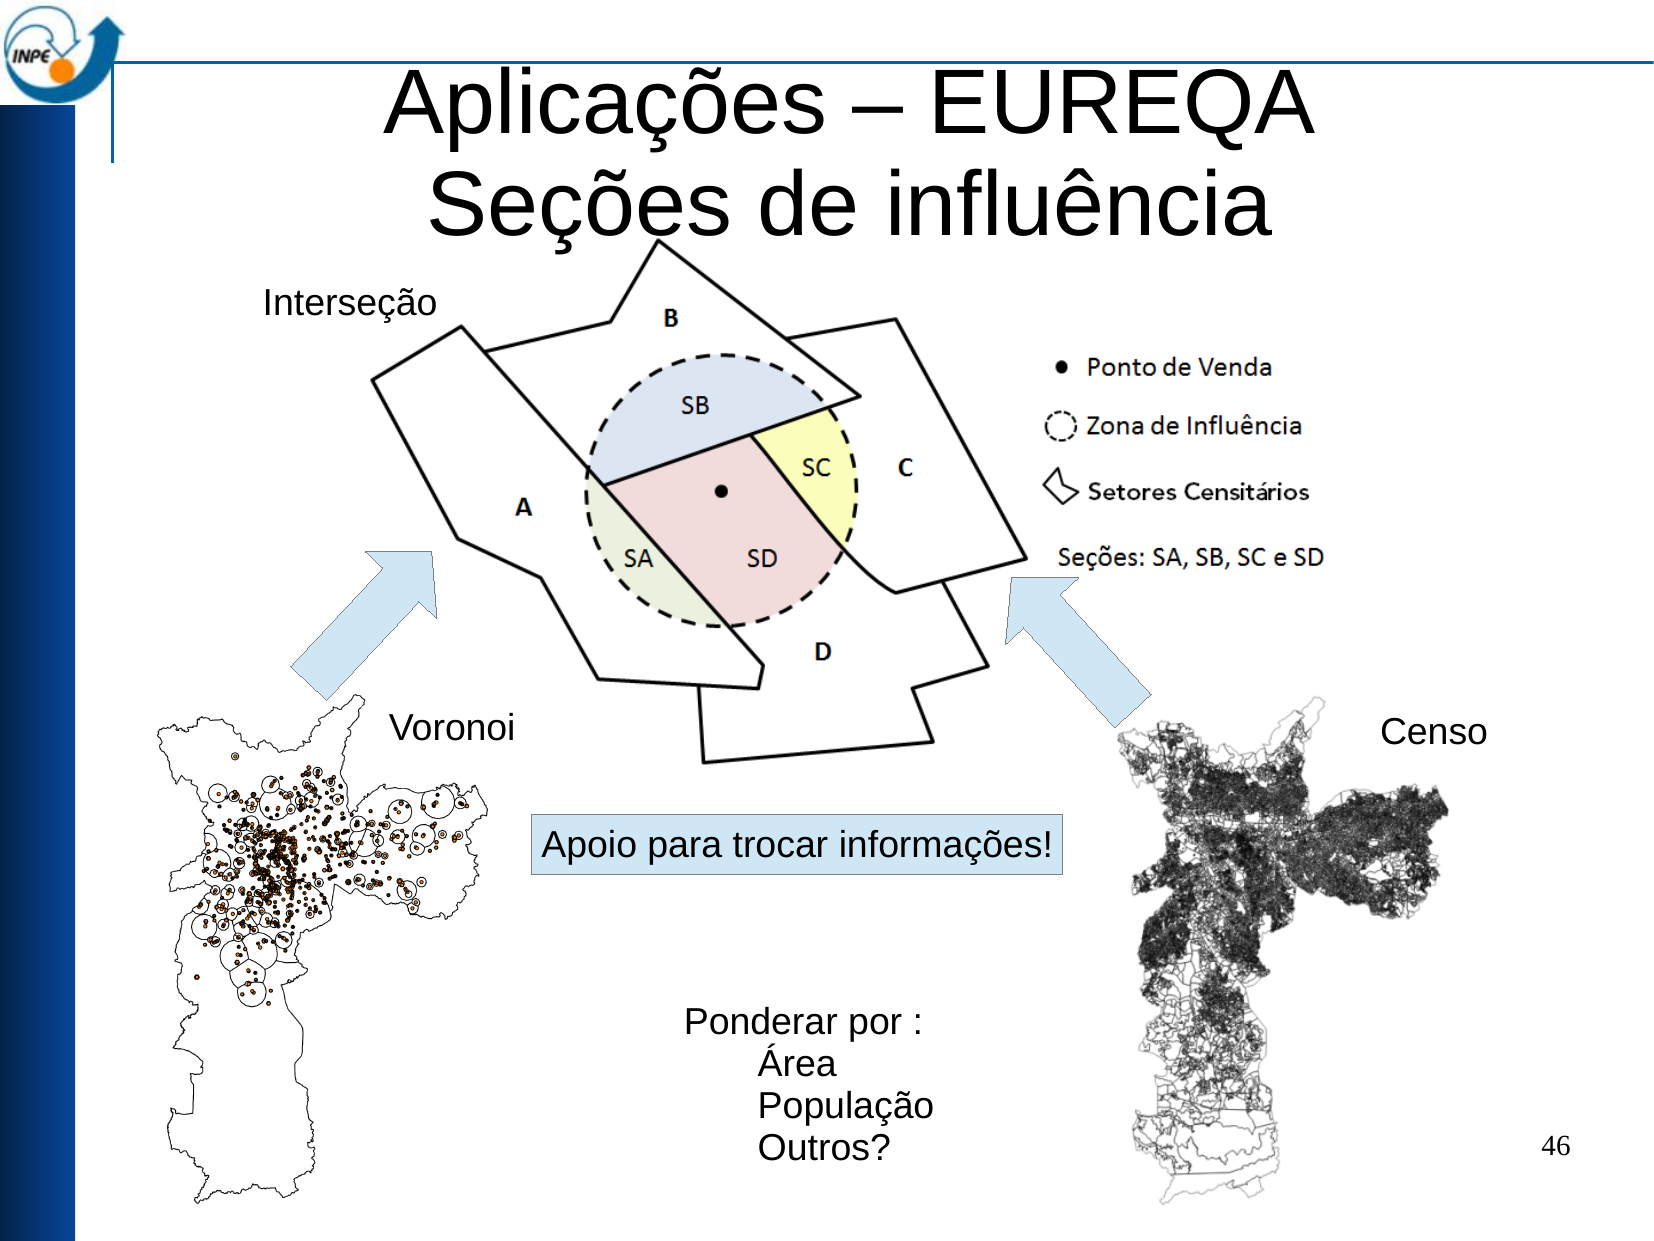

# Aplicações – EUREQA Seções de influência
Interseção
Voronoi
Censo
Apoio para trocar informações!
Ponderar por :
	Área
	População
	Outros?
46